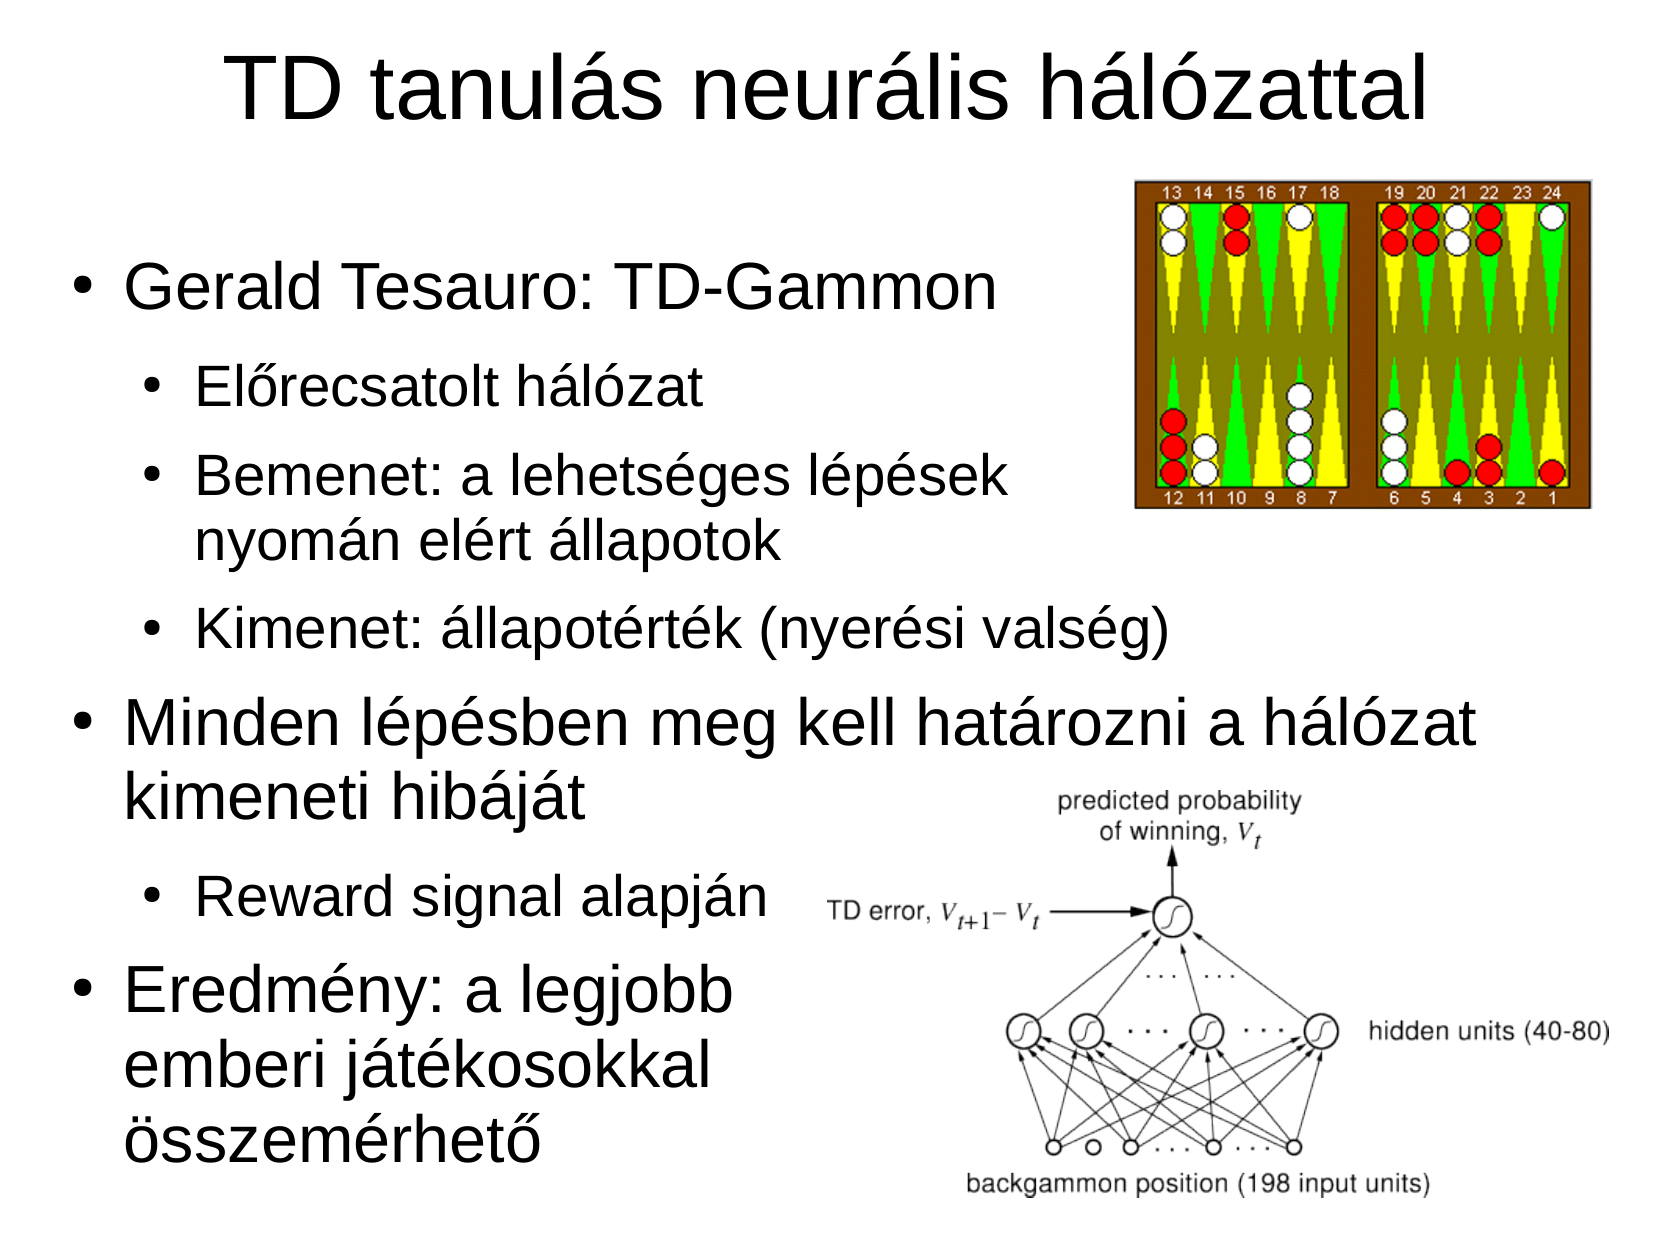

# TD tanulás neurális hálózattal
Gerald Tesauro: TD-Gammon
Előrecsatolt hálózat
Bemenet: a lehetséges lépések
nyomán elért állapotok
Kimenet: állapotérték (nyerési valség)
Minden lépésben meg kell határozni a hálózat kimeneti hibáját
Reward signal alapján
Eredmény: a legjobb
emberi játékosokkal
összemérhető